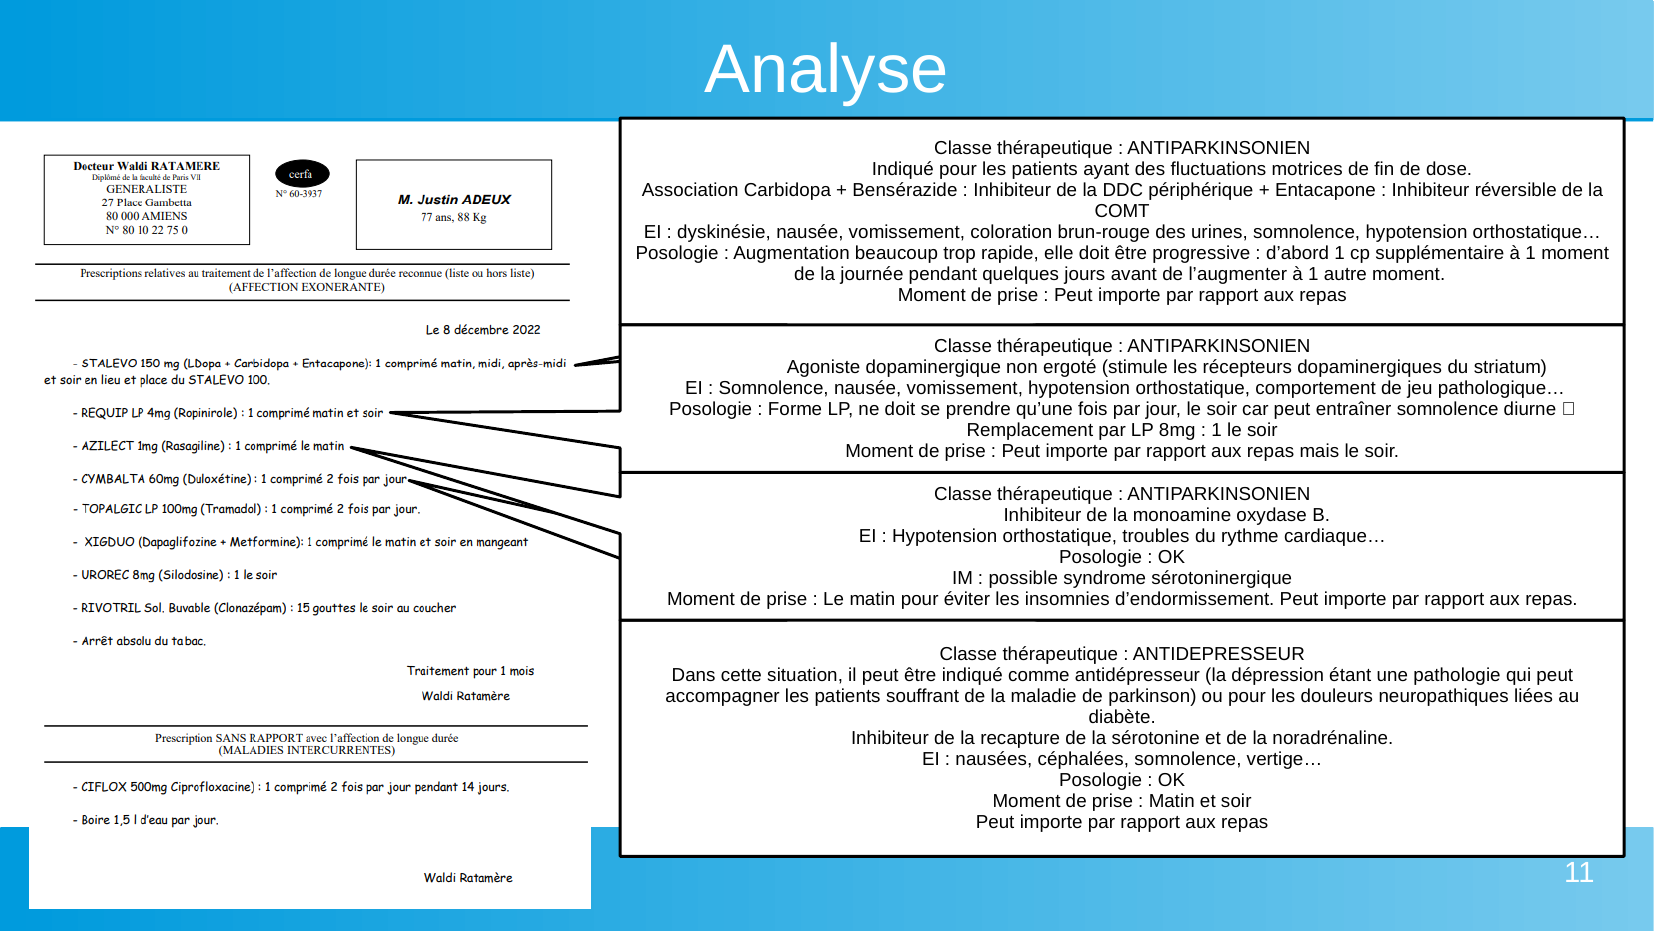

# Analyse
Classe thérapeutique : ANTIPARKINSONIEN
 Indiqué pour les patients ayant des fluctuations motrices de fin de dose.
Association Carbidopa + Bensérazide : Inhibiteur de la DDC périphérique + Entacapone : Inhibiteur réversible de la COMT
EI : dyskinésie, nausée, vomissement, coloration brun-rouge des urines, somnolence, hypotension orthostatique…
Posologie : Augmentation beaucoup trop rapide, elle doit être progressive : d’abord 1 cp supplémentaire à 1 moment de la journée pendant quelques jours avant de l’augmenter à 1 autre moment.
Moment de prise : Peut importe par rapport aux repas
Classe thérapeutique : ANTIPARKINSONIEN
 Agoniste dopaminergique non ergoté (stimule les récepteurs dopaminergiques du striatum)
 EI : Somnolence, nausée, vomissement, hypotension orthostatique, comportement de jeu pathologique…
Posologie : Forme LP, ne doit se prendre qu’une fois par jour, le soir car peut entraîner somnolence diurne  Remplacement par LP 8mg : 1 le soir
Moment de prise : Peut importe par rapport aux repas mais le soir.
Classe thérapeutique : ANTIPARKINSONIEN
 Inhibiteur de la monoamine oxydase B.
EI : Hypotension orthostatique, troubles du rythme cardiaque…
Posologie : OK
IM : possible syndrome sérotoninergique
Moment de prise : Le matin pour éviter les insomnies d’endormissement. Peut importe par rapport aux repas.
Classe thérapeutique : ANTIDEPRESSEUR
Dans cette situation, il peut être indiqué comme antidépresseur (la dépression étant une pathologie qui peut accompagner les patients souffrant de la maladie de parkinson) ou pour les douleurs neuropathiques liées au diabète.
Inhibiteur de la recapture de la sérotonine et de la noradrénaline.
EI : nausées, céphalées, somnolence, vertige…
Posologie : OK
Moment de prise : Matin et soir
Peut importe par rapport aux repas
11